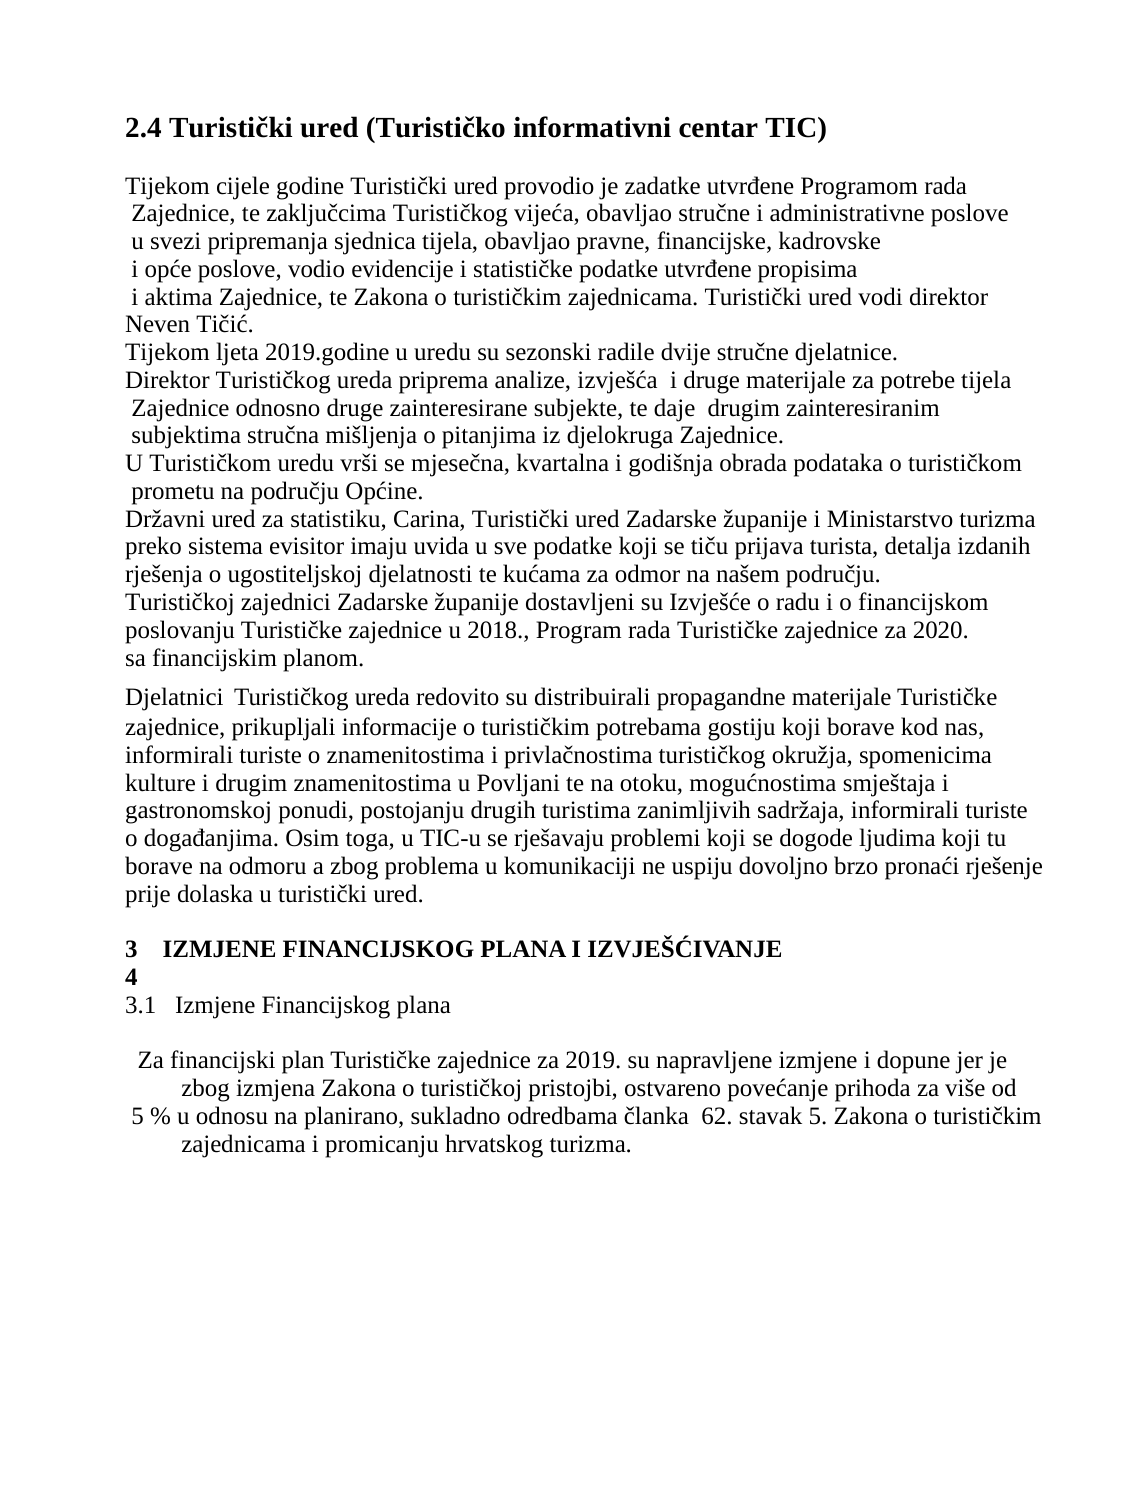

2.4 Turistički ured (Turističko informativni centar TIC)
Tijekom cijele godine Turistički ured provodio je zadatke utvrđene Programom rada
 Zajednice, te zaključcima Turističkog vijeća, obavljao stručne i administrativne poslove
 u svezi pripremanja sjednica tijela, obavljao pravne, financijske, kadrovske
 i opće poslove, vodio evidencije i statističke podatke utvrđene propisima
 i aktima Zajednice, te Zakona o turističkim zajednicama. Turistički ured vodi direktor
Neven Tičić.
Tijekom ljeta 2019.godine u uredu su sezonski radile dvije stručne djelatnice.
Direktor Turističkog ureda priprema analize, izvješća i druge materijale za potrebe tijela
 Zajednice odnosno druge zainteresirane subjekte, te daje drugim zainteresiranim
 subjektima stručna mišljenja o pitanjima iz djelokruga Zajednice.
U Turističkom uredu vrši se mjesečna, kvartalna i godišnja obrada podataka o turističkom
 prometu na području Općine.
Državni ured za statistiku, Carina, Turistički ured Zadarske županije i Ministarstvo turizma preko sistema evisitor imaju uvida u sve podatke koji se tiču prijava turista, detalja izdanih rješenja o ugostiteljskoj djelatnosti te kućama za odmor na našem području.
Turističkoj zajednici Zadarske županije dostavljeni su Izvješće o radu i o financijskom
poslovanju Turističke zajednice u 2018., Program rada Turističke zajednice za 2020.
sa financijskim planom.
Djelatnici Turističkog ureda redovito su distribuirali propagandne materijale Turističke
zajednice, prikupljali informacije o turističkim potrebama gostiju koji borave kod nas,
informirali turiste o znamenitostima i privlačnostima turističkog okružja, spomenicima kulture i drugim znamenitostima u Povljani te na otoku, mogućnostima smještaja i
gastronomskoj ponudi, postojanju drugih turistima zanimljivih sadržaja, informirali turiste
o događanjima. Osim toga, u TIC-u se rješavaju problemi koji se dogode ljudima koji tu borave na odmoru a zbog problema u komunikaciji ne uspiju dovoljno brzo pronaći rješenje prije dolaska u turistički ured.
IZMJENE FINANCIJSKOG PLANA I IZVJEŠĆIVANJE
3.1 Izmjene Financijskog plana
 Za financijski plan Turističke zajednice za 2019. su napravljene izmjene i dopune jer je zbog izmjena Zakona o turističkoj pristojbi, ostvareno povećanje prihoda za više od
 5 % u odnosu na planirano, sukladno odredbama članka 62. stavak 5. Zakona o turističkim zajednicama i promicanju hrvatskog turizma.